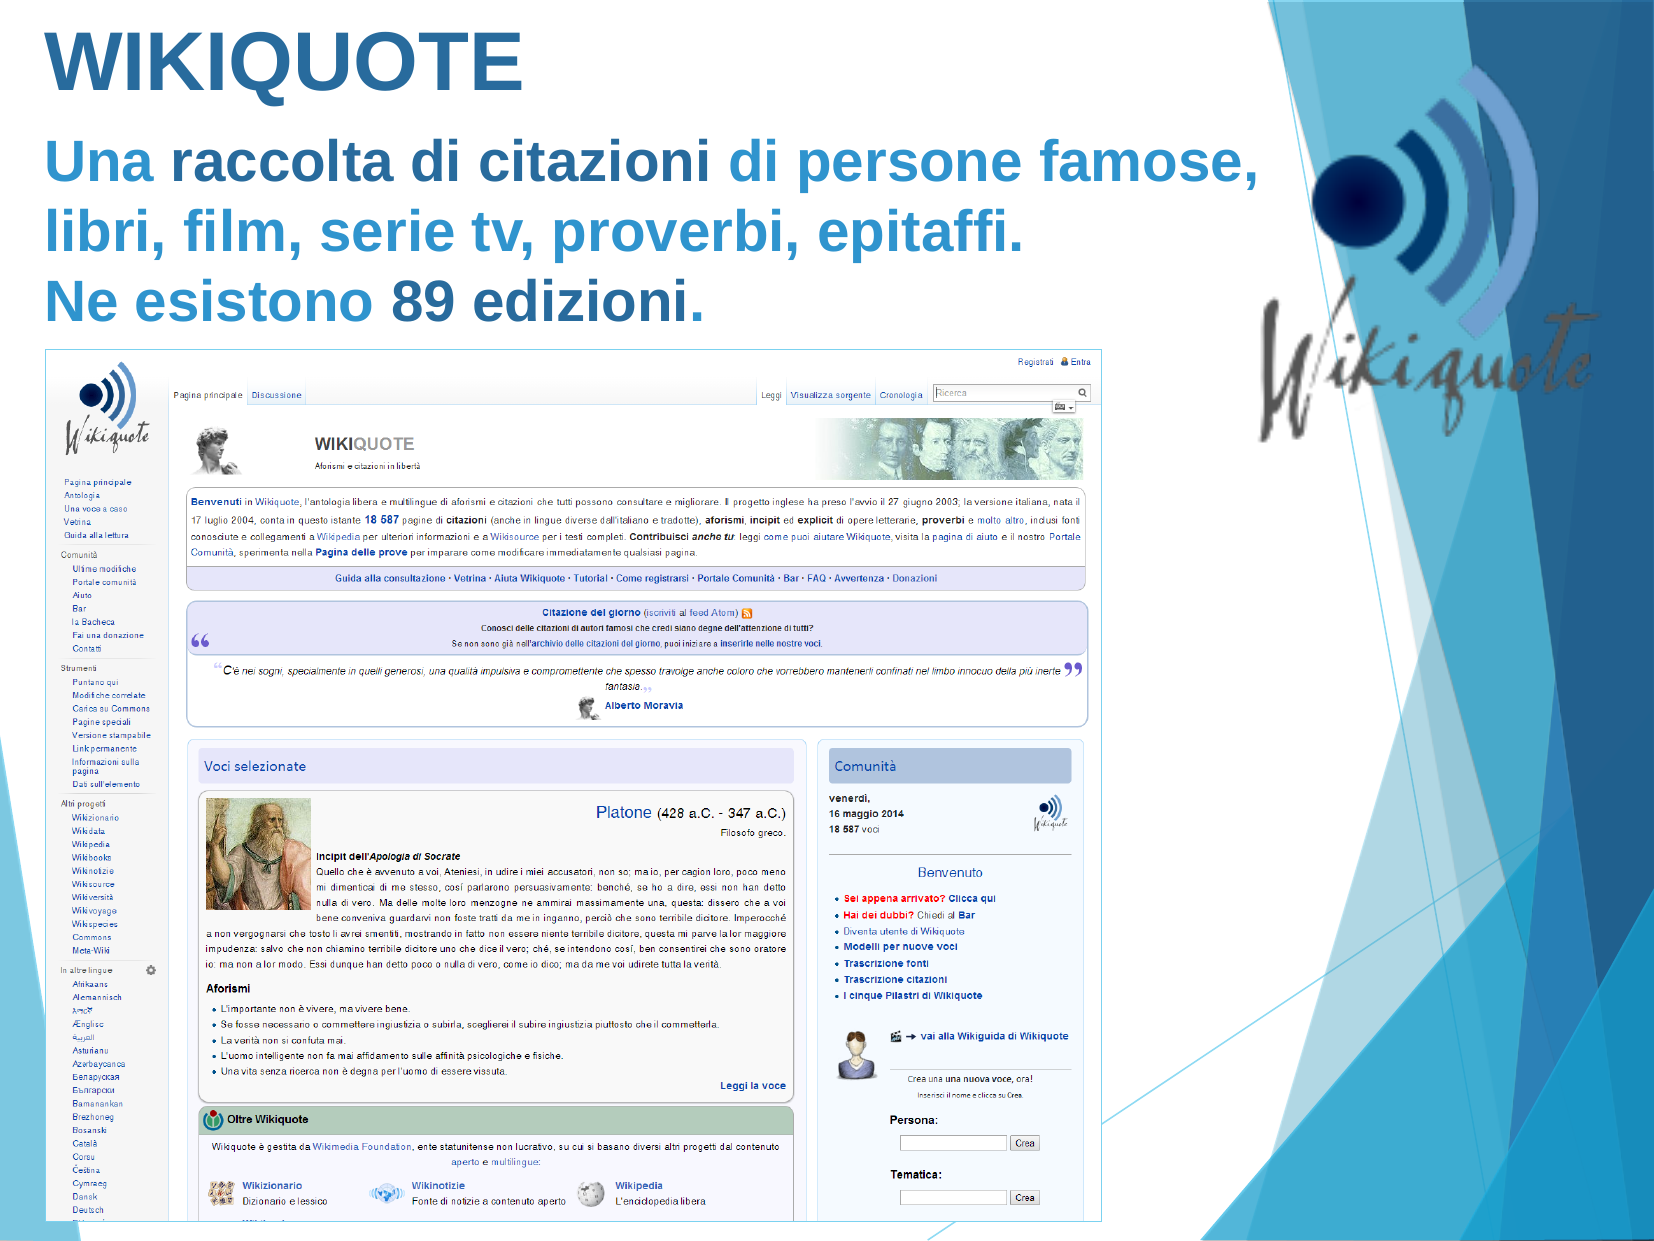

WIKIQUOTE
Una raccolta di citazioni di persone famose, libri, film, serie tv, proverbi, epitaffi.
Ne esistono 89 edizioni.